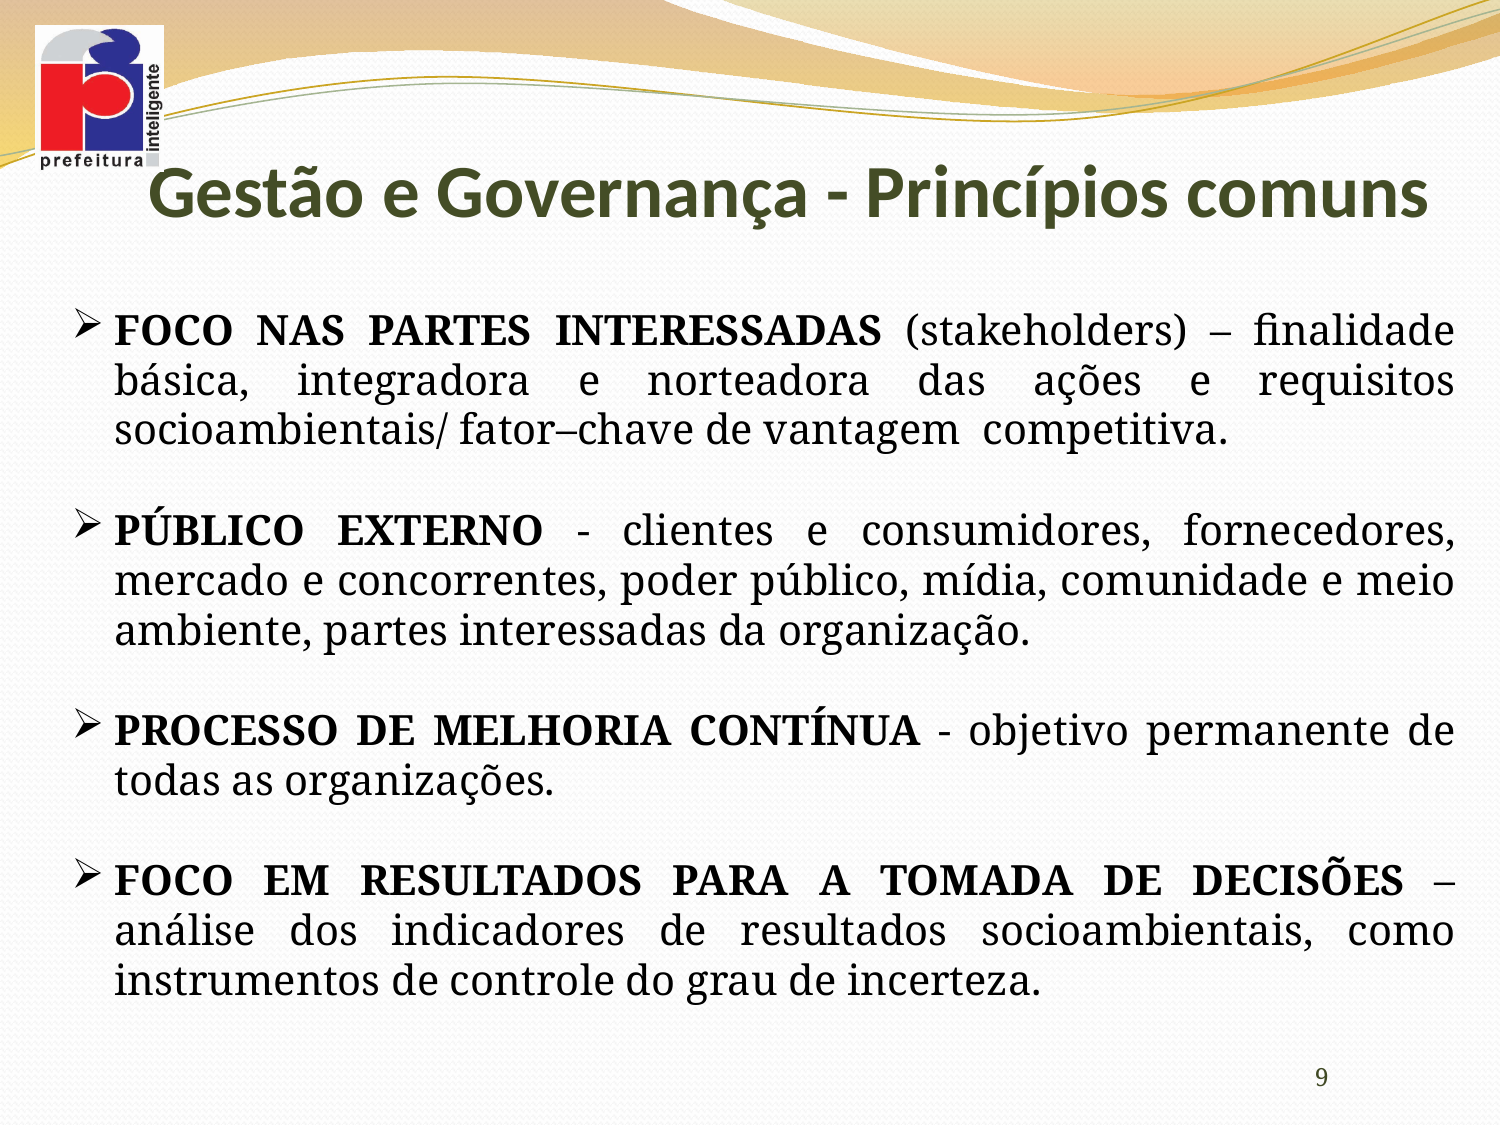

# Gestão e Governança - Princípios comuns
FOCO NAS PARTES INTERESSADAS (stakeholders) – finalidade básica, integradora e norteadora das ações e requisitos socioambientais/ fator–chave de vantagem competitiva.
PÚBLICO EXTERNO - clientes e consumidores, fornecedores, mercado e concorrentes, poder público, mídia, comunidade e meio ambiente, partes interessadas da organização.
PROCESSO DE MELHORIA CONTÍNUA - objetivo permanente de todas as organizações.
FOCO EM RESULTADOS PARA A TOMADA DE DECISÕES – análise dos indicadores de resultados socioambientais, como instrumentos de controle do grau de incerteza.